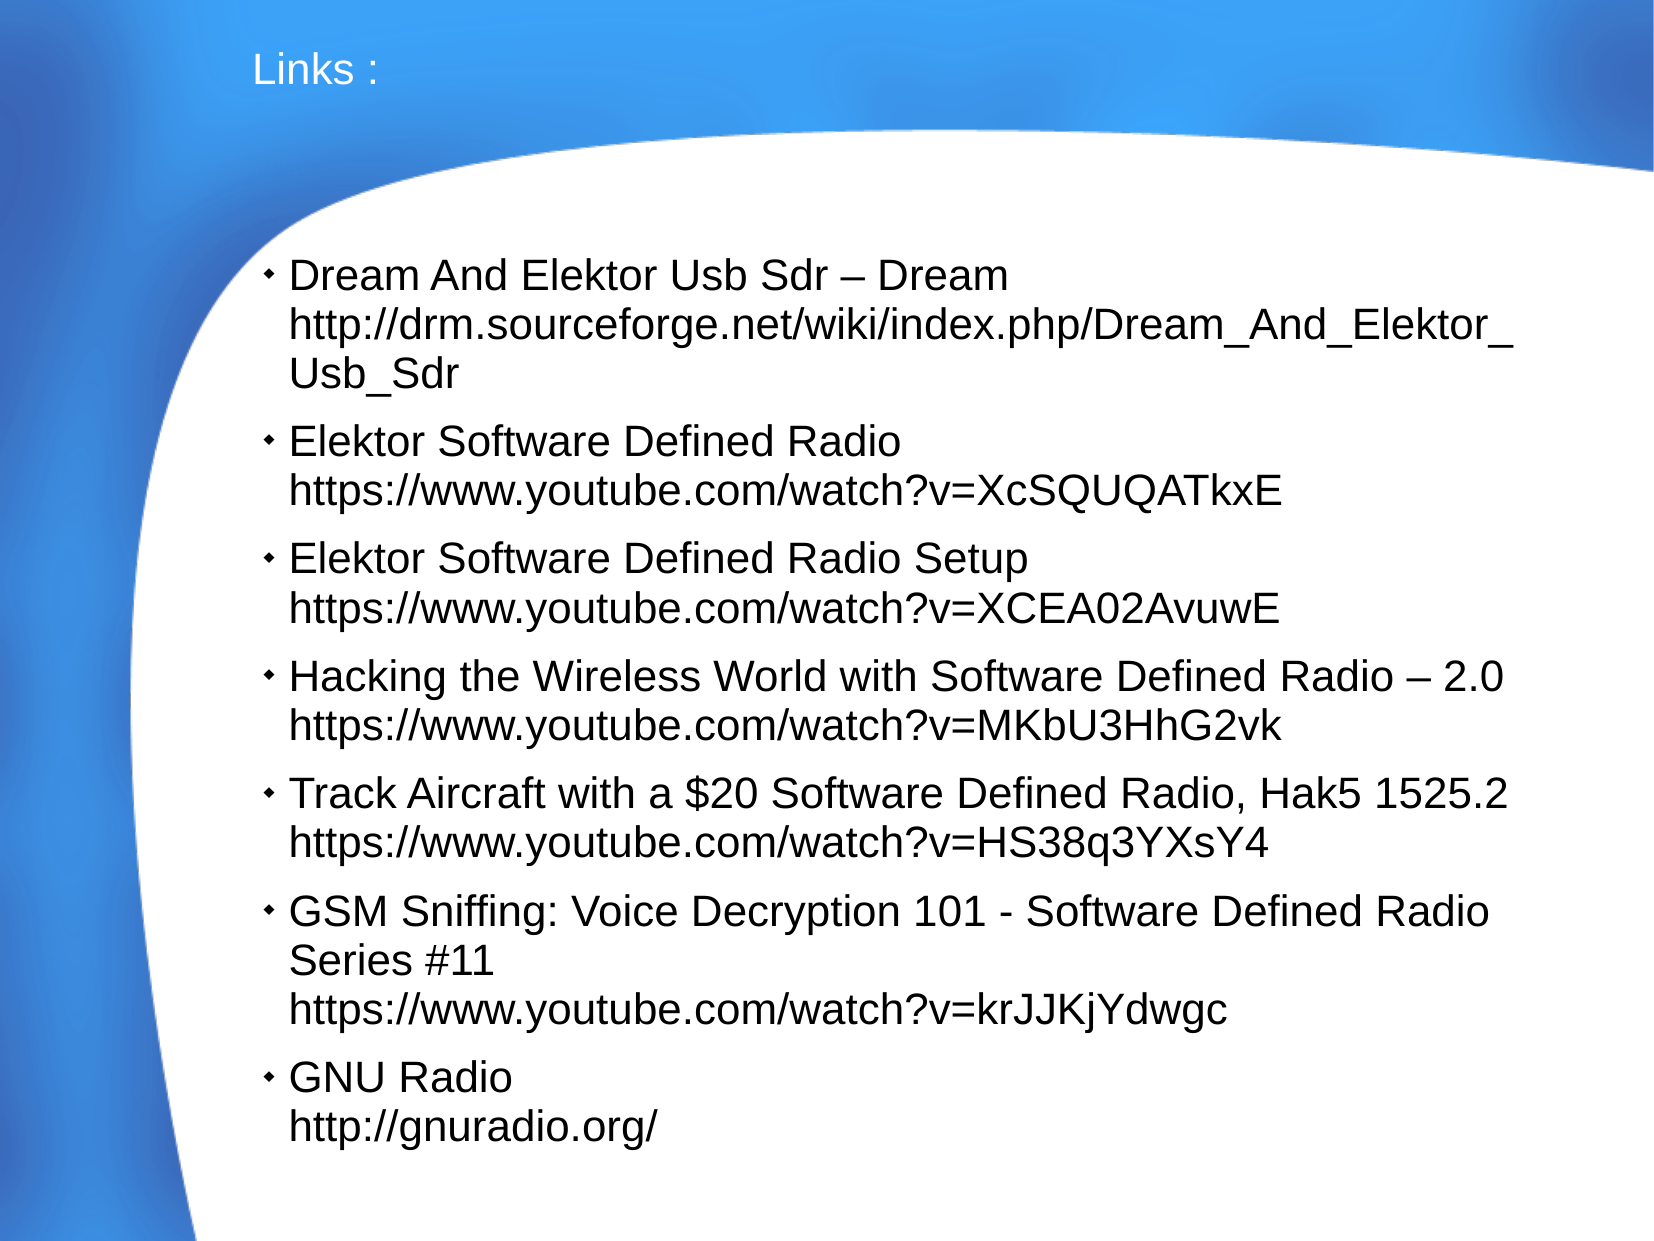

# Links :
Dream And Elektor Usb Sdr – Dream
http://drm.sourceforge.net/wiki/index.php/Dream_And_Elektor_Usb_Sdr
Elektor Software Defined Radio
https://www.youtube.com/watch?v=XcSQUQATkxE
Elektor Software Defined Radio Setup
https://www.youtube.com/watch?v=XCEA02AvuwE
Hacking the Wireless World with Software Defined Radio – 2.0
https://www.youtube.com/watch?v=MKbU3HhG2vk
Track Aircraft with a $20 Software Defined Radio, Hak5 1525.2
https://www.youtube.com/watch?v=HS38q3YXsY4
GSM Sniffing: Voice Decryption 101 - Software Defined Radio Series #11
https://www.youtube.com/watch?v=krJJKjYdwgc
GNU Radio
http://gnuradio.org/